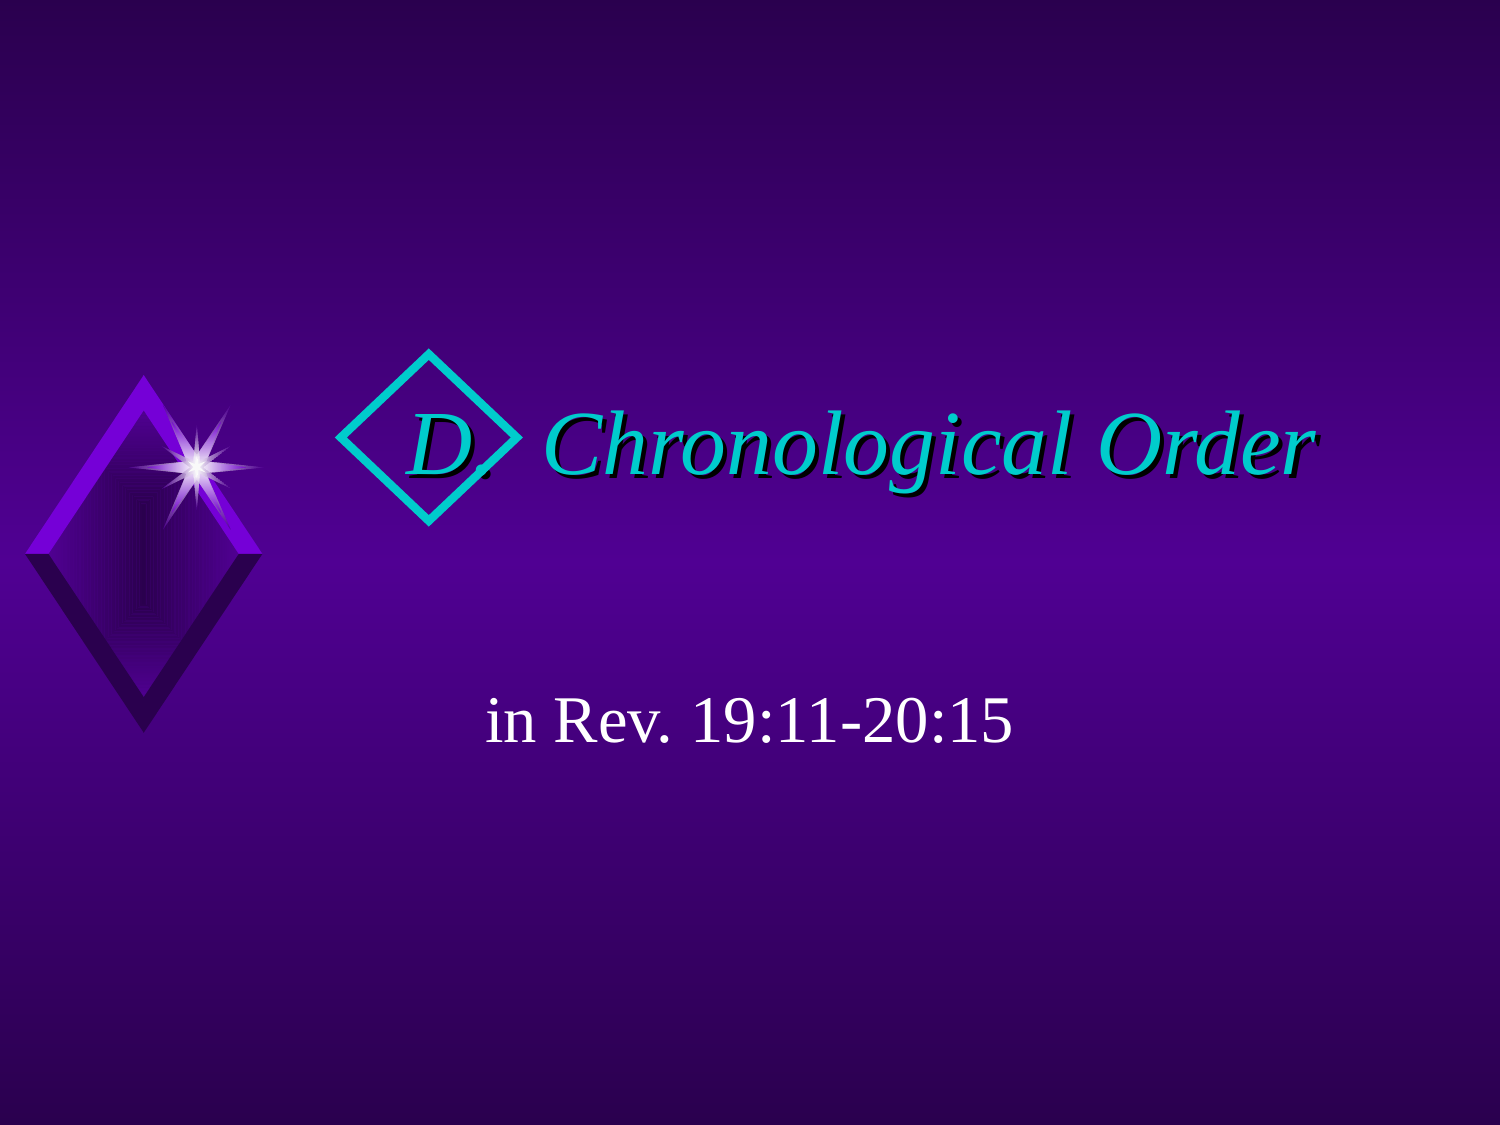

# D. Chronological Order
in Rev. 19:11-20:15